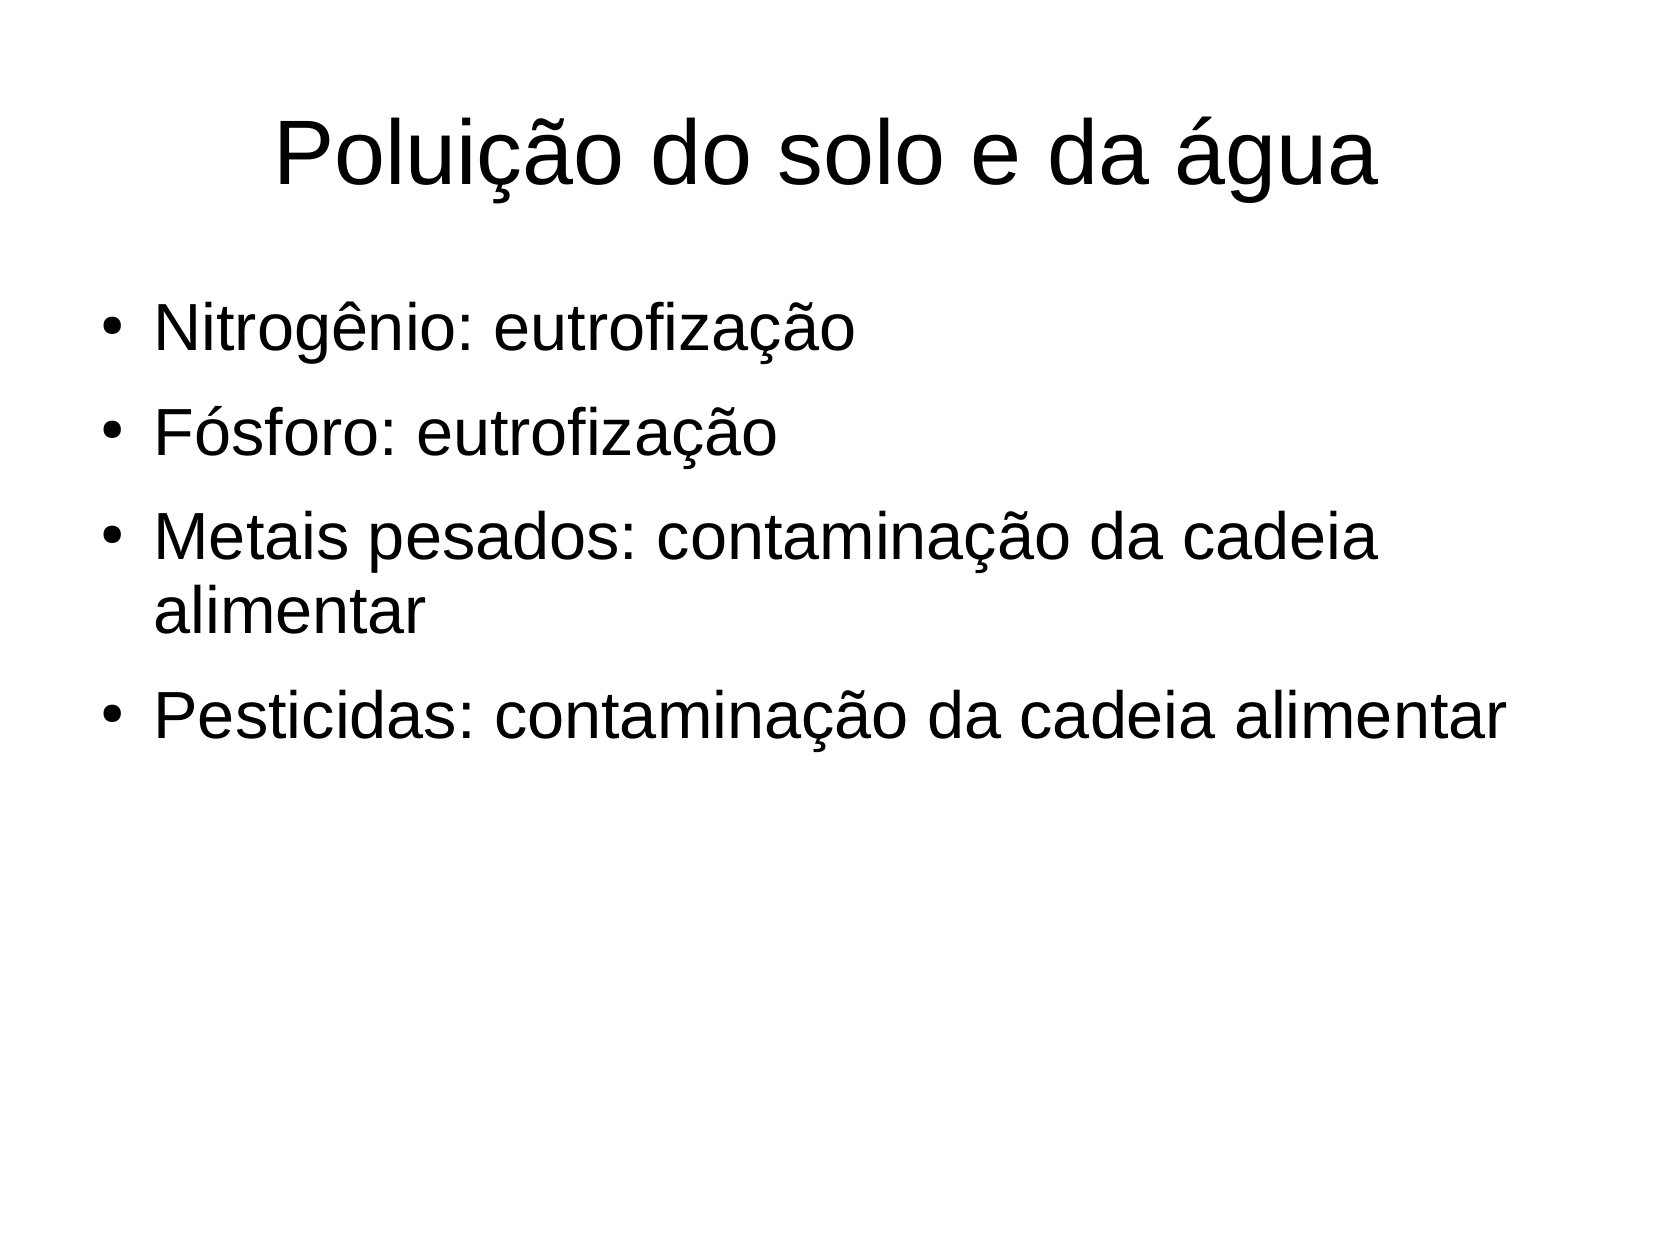

# Poluição do solo e da água
Nitrogênio: eutrofização
Fósforo: eutrofização
Metais pesados: contaminação da cadeia alimentar
Pesticidas: contaminação da cadeia alimentar